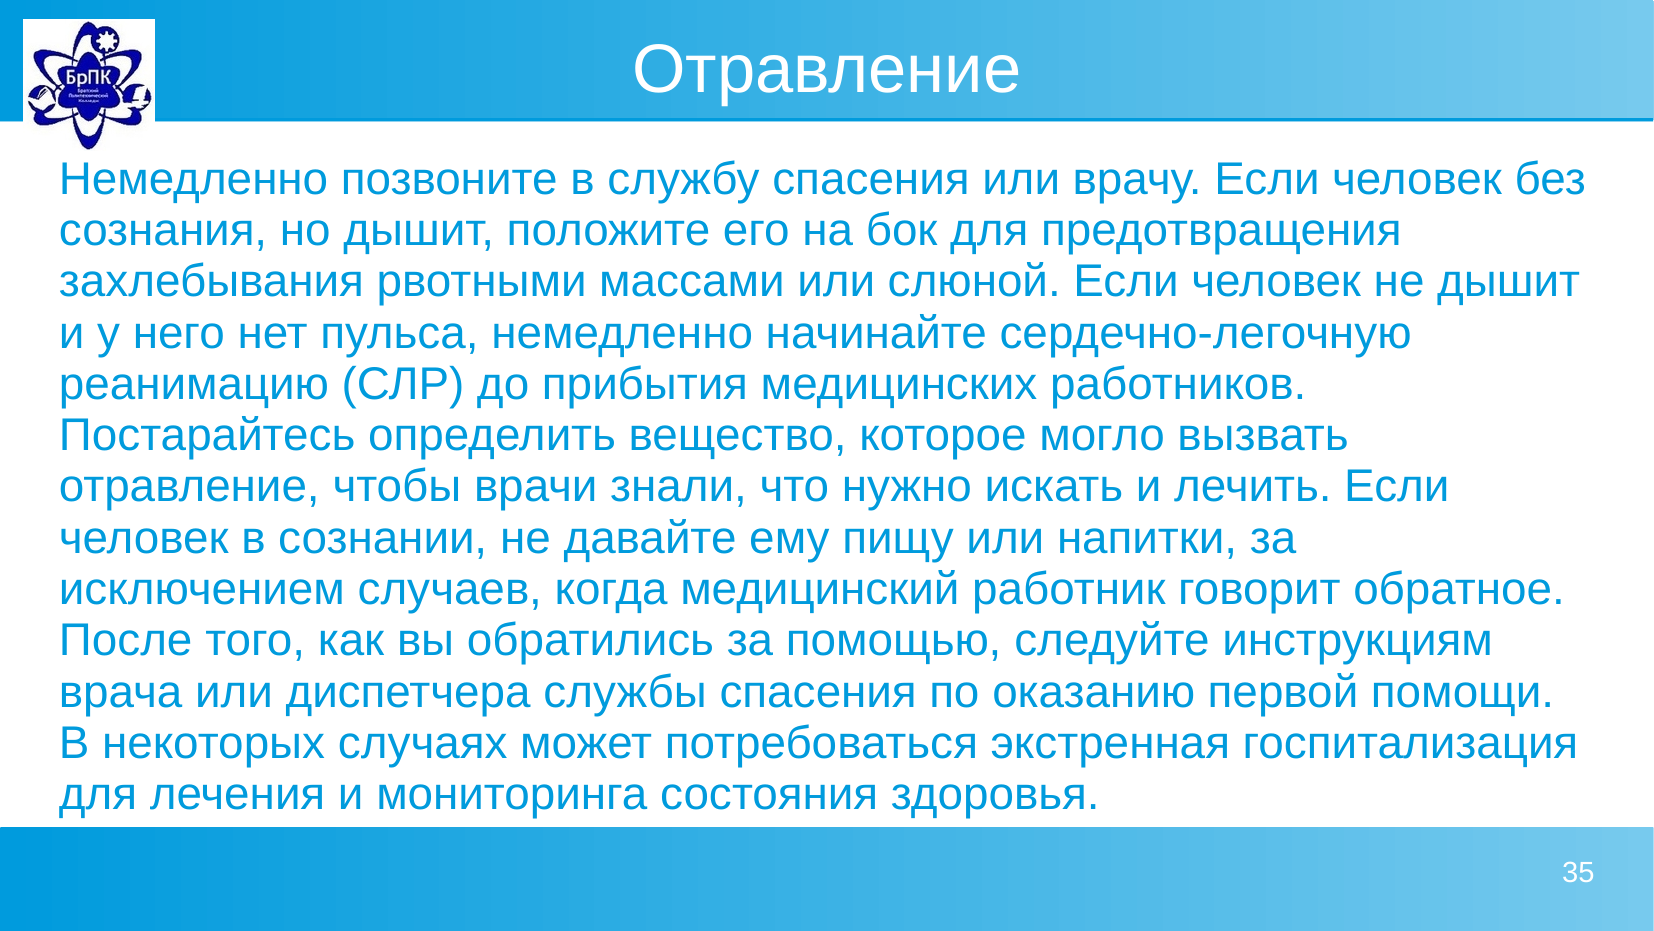

# Отравление
Немедленно позвоните в службу спасения или врачу. Если человек без сознания, но дышит, положите его на бок для предотвращения захлебывания рвотными массами или слюной. Если человек не дышит и у него нет пульса, немедленно начинайте сердечно-легочную реанимацию (СЛР) до прибытия медицинских работников. Постарайтесь определить вещество, которое могло вызвать отравление, чтобы врачи знали, что нужно искать и лечить. Если человек в сознании, не давайте ему пищу или напитки, за исключением случаев, когда медицинский работник говорит обратное. После того, как вы обратились за помощью, следуйте инструкциям врача или диспетчера службы спасения по оказанию первой помощи. В некоторых случаях может потребоваться экстренная госпитализация для лечения и мониторинга состояния здоровья.
35